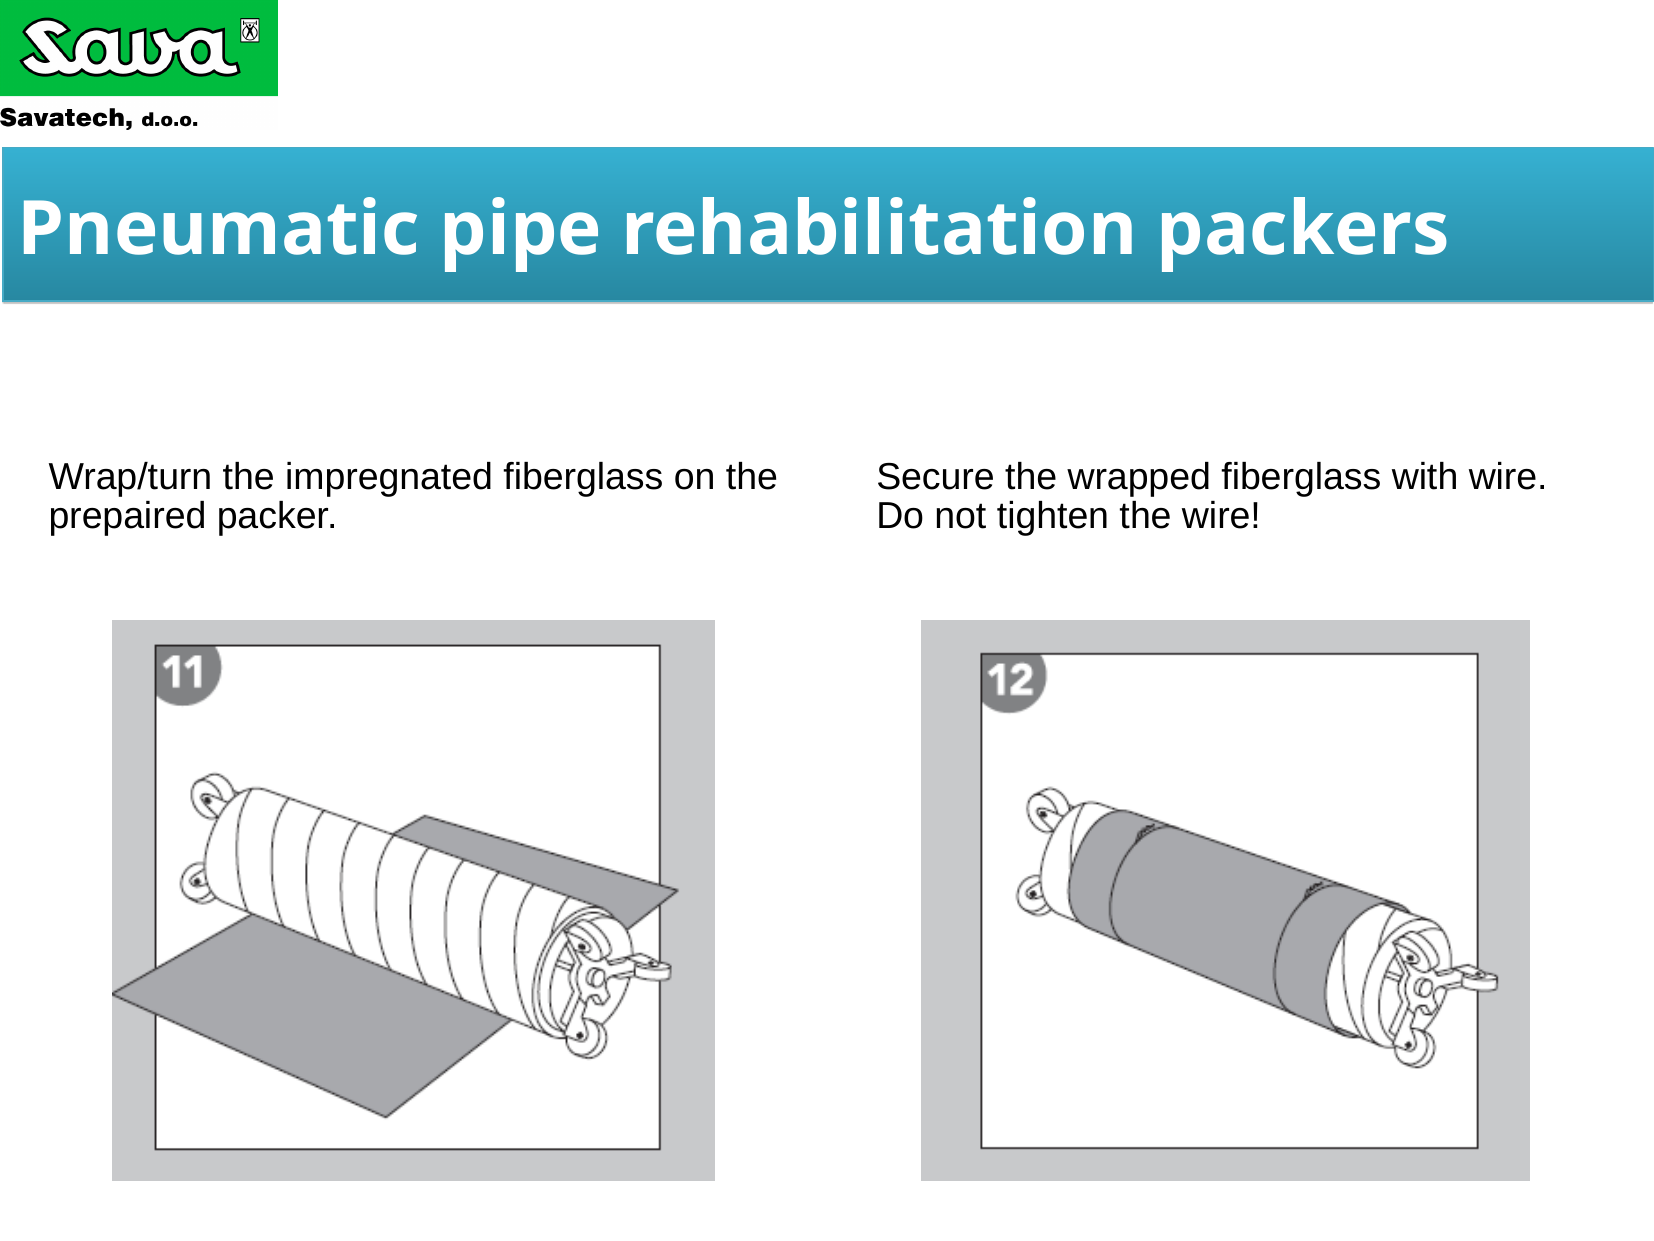

Pneumatic pipe rehabilitation packers
Wrap/turn the impregnated fiberglass on the prepaired packer.
Secure the wrapped fiberglass with wire.
Do not tighten the wire!